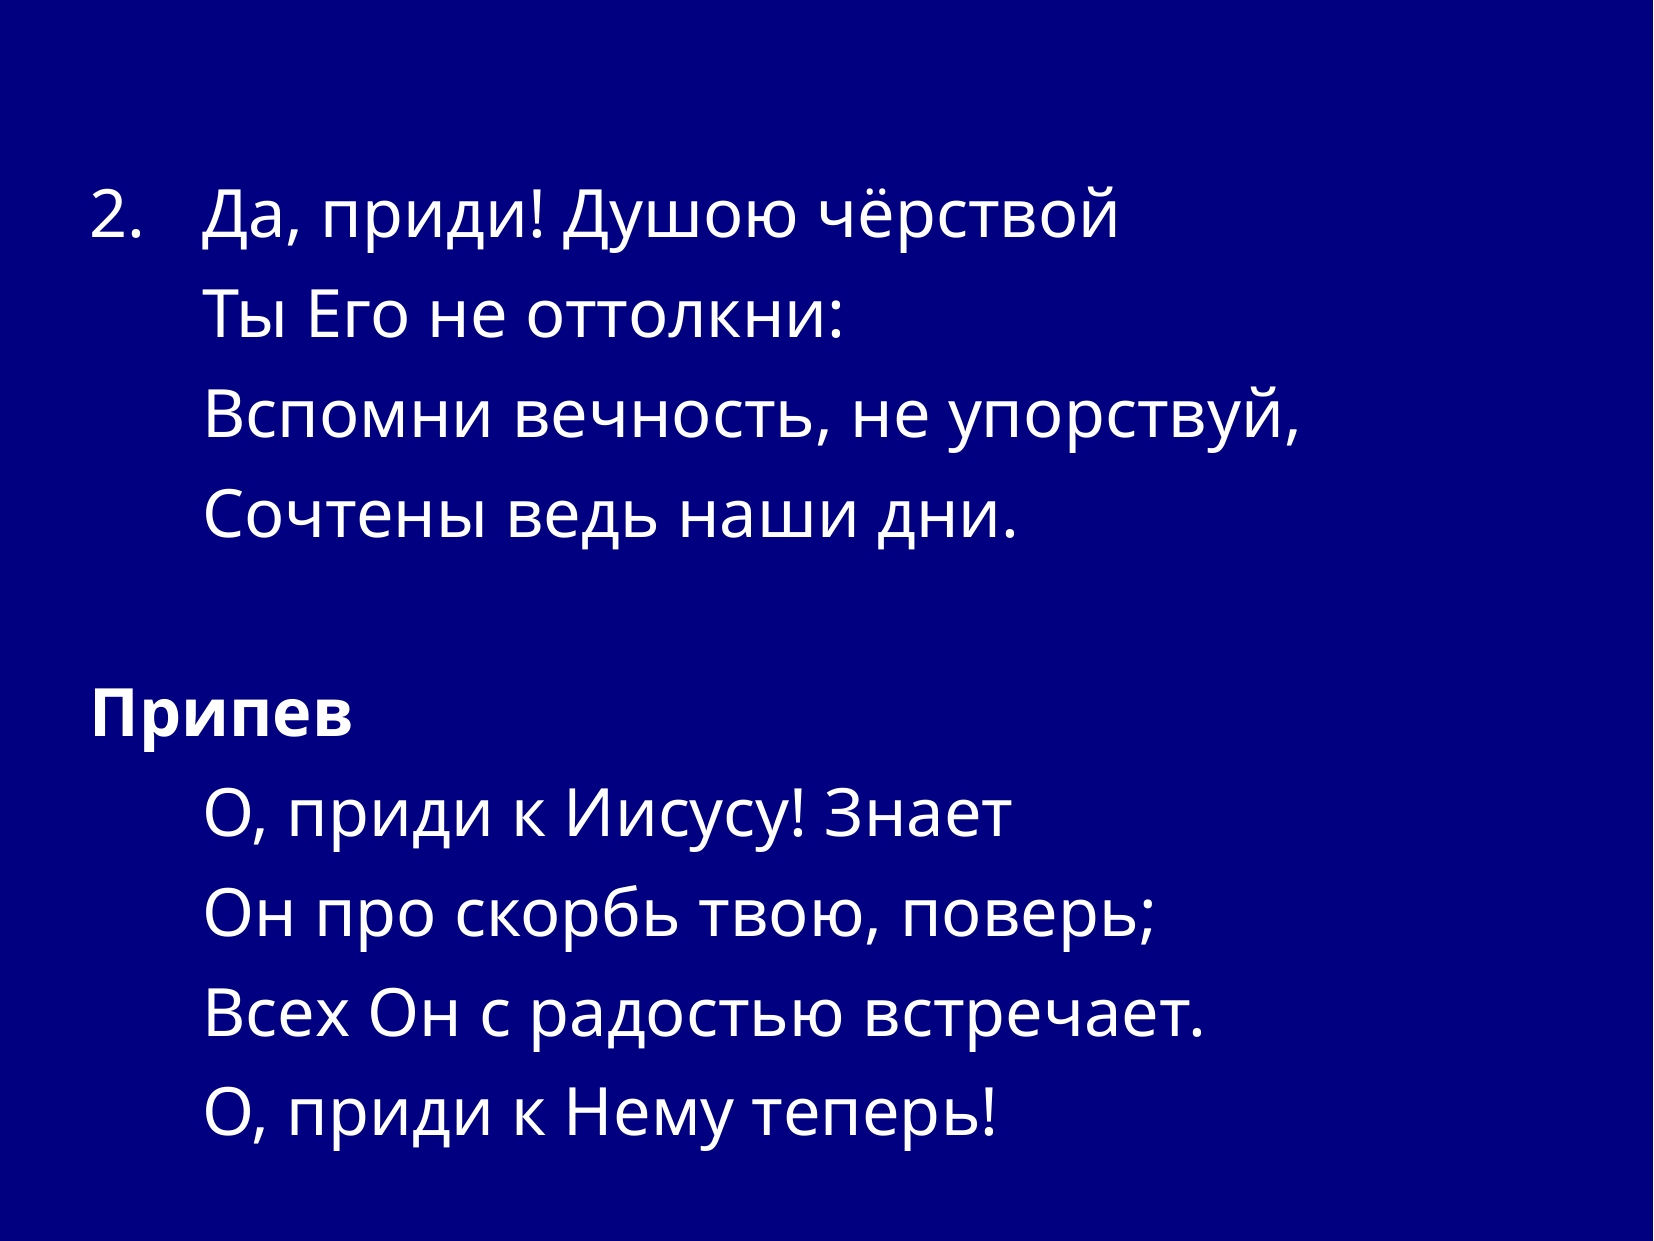

2.	Да, приди! Душою чёрствой
	Ты Его не оттолкни:
	Вспомни вечность, не упорствуй,
	Сочтены ведь наши дни.
Припев
	О, приди к Иисусу! Знает
	Он про скорбь твою, поверь;
	Всех Он с радостью встречает.
	О, приди к Нему теперь!